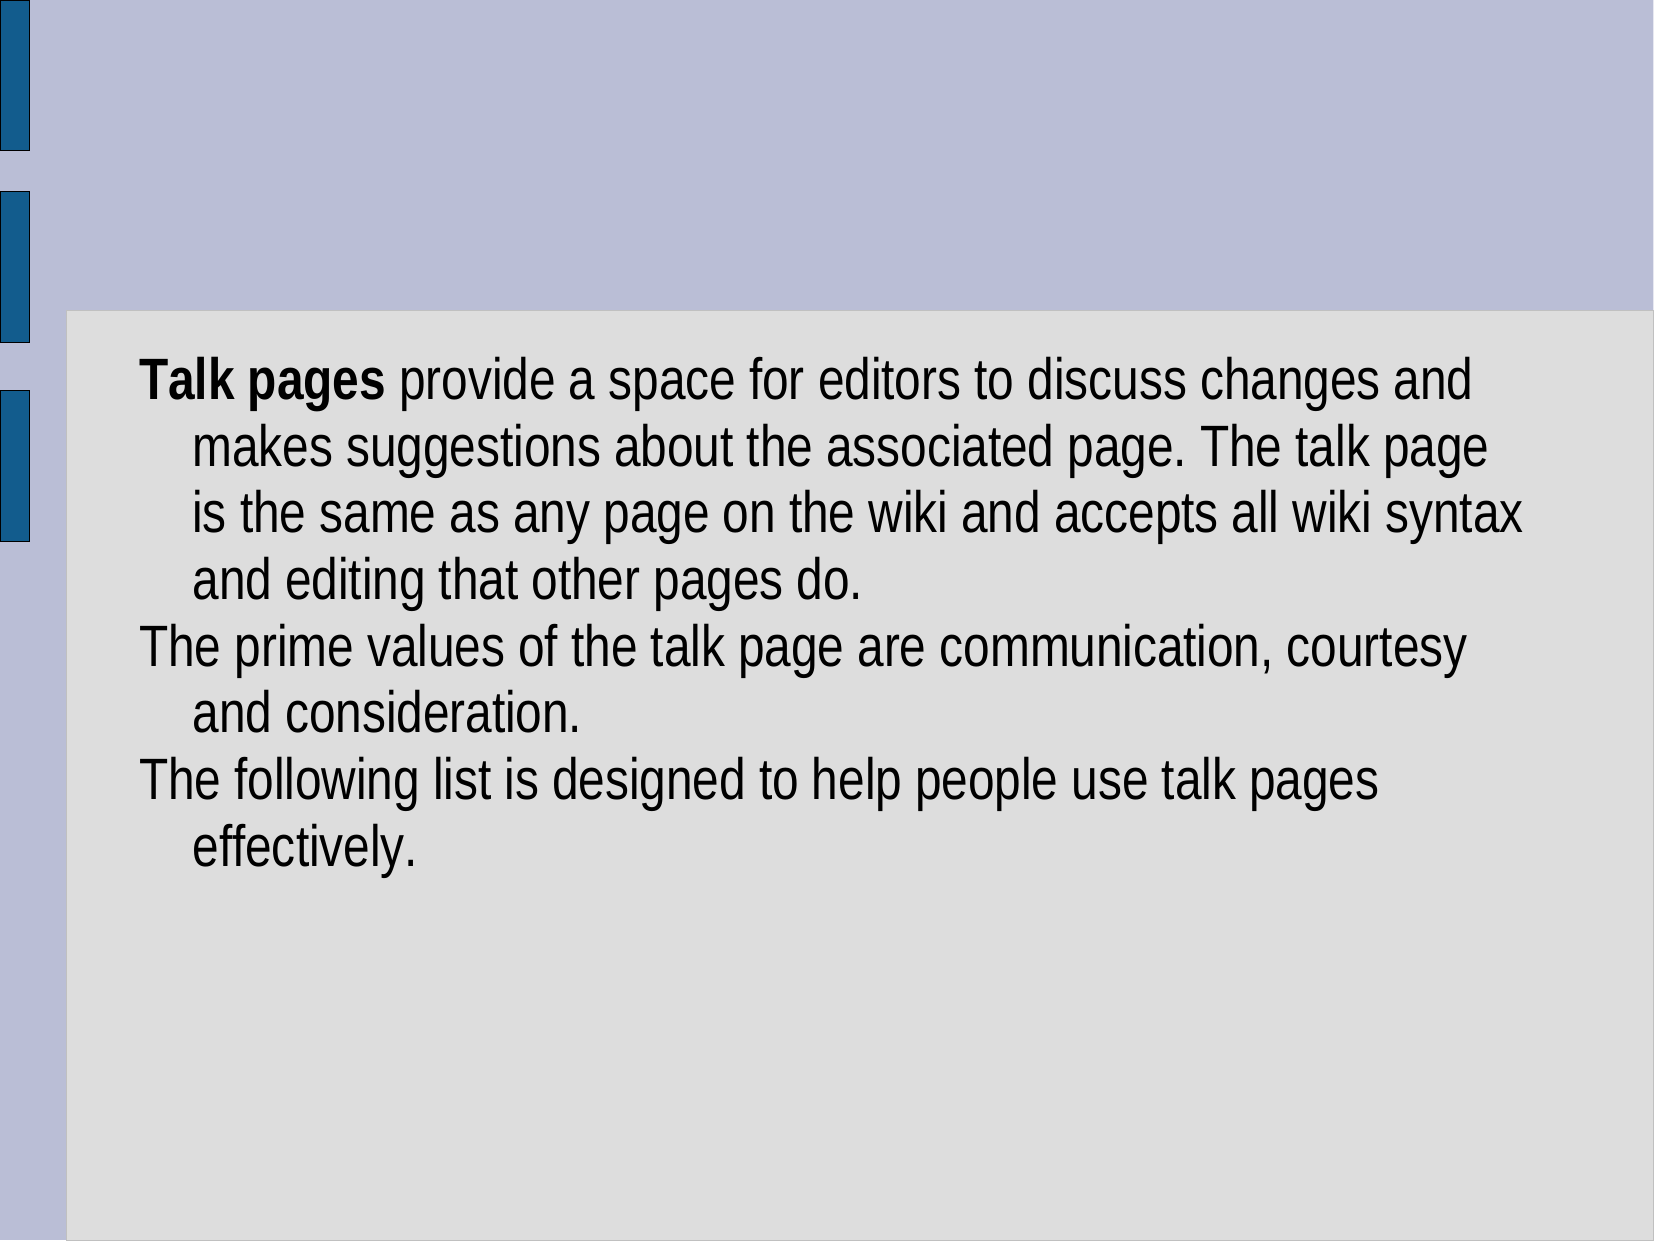

# Talk pages provide a space for editors to discuss changes and makes suggestions about the associated page. The talk page is the same as any page on the wiki and accepts all wiki syntax and editing that other pages do.
The prime values of the talk page are communication, courtesy and consideration.
The following list is designed to help people use talk pages effectively.